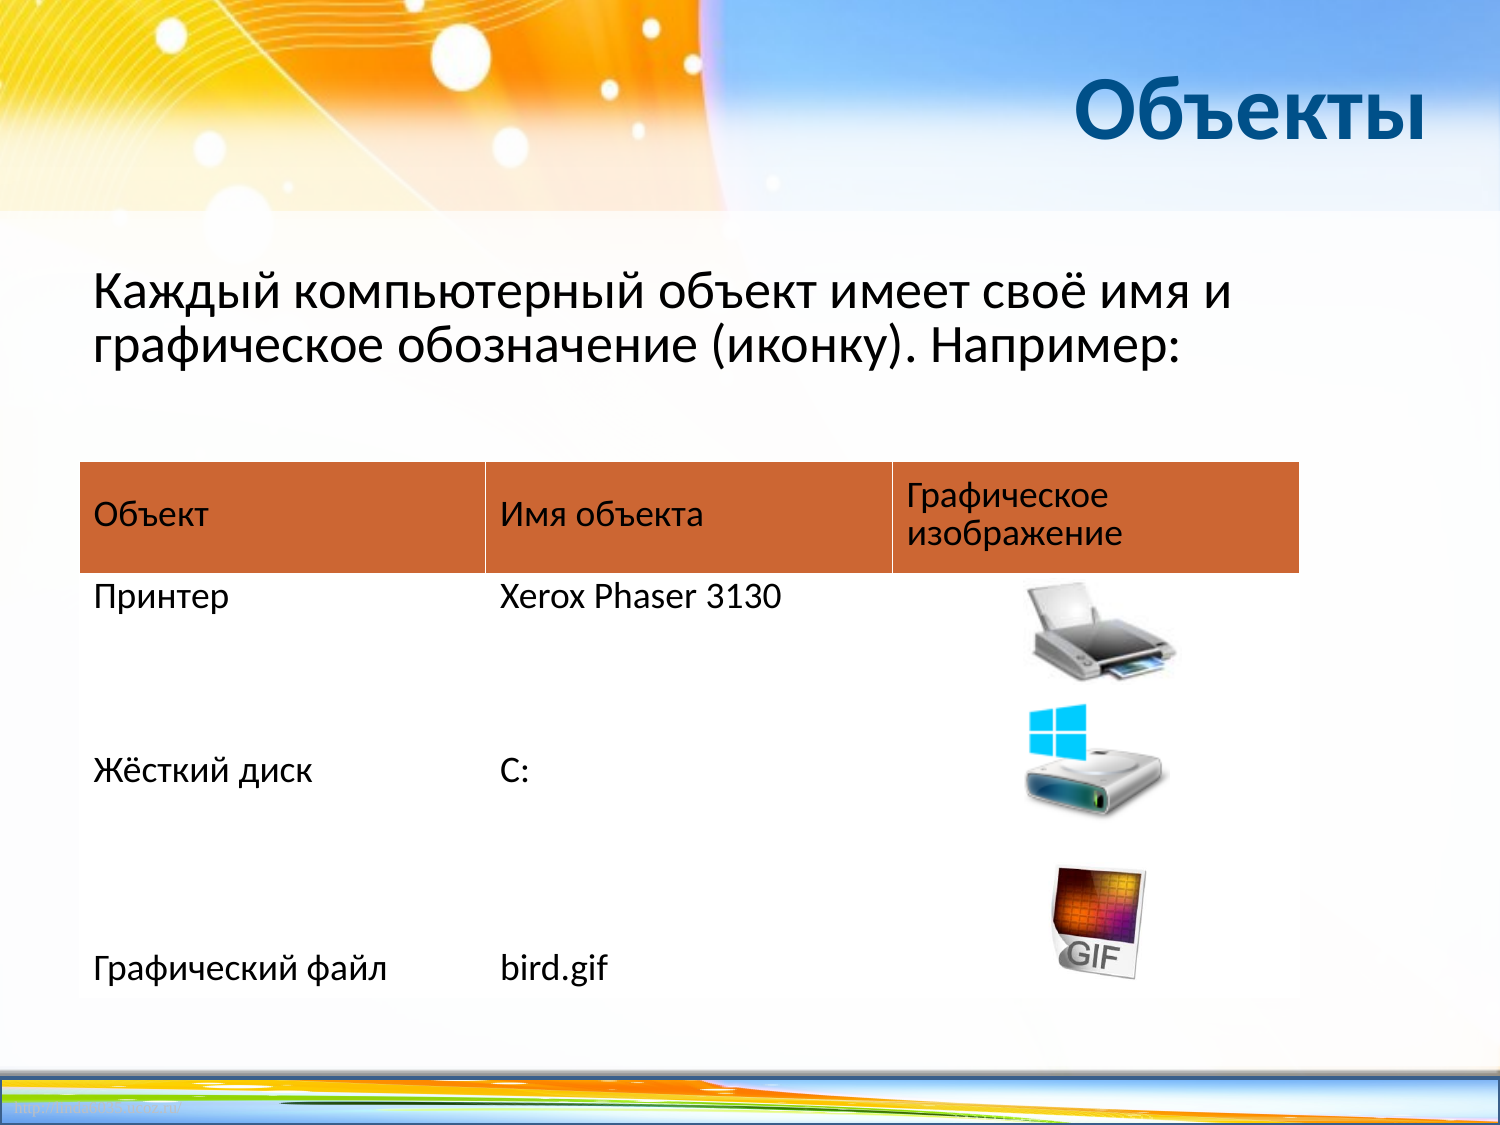

# Объекты
Каждый компьютерный объект имеет своё имя и графическое обозначение (иконку). Например:
| Объект | Имя объекта | Графическое изображение |
| --- | --- | --- |
| Принтер | Xerox Phaser 3130 | |
| Жёсткий диск | C: | |
| Графический файл | bird.gif | |